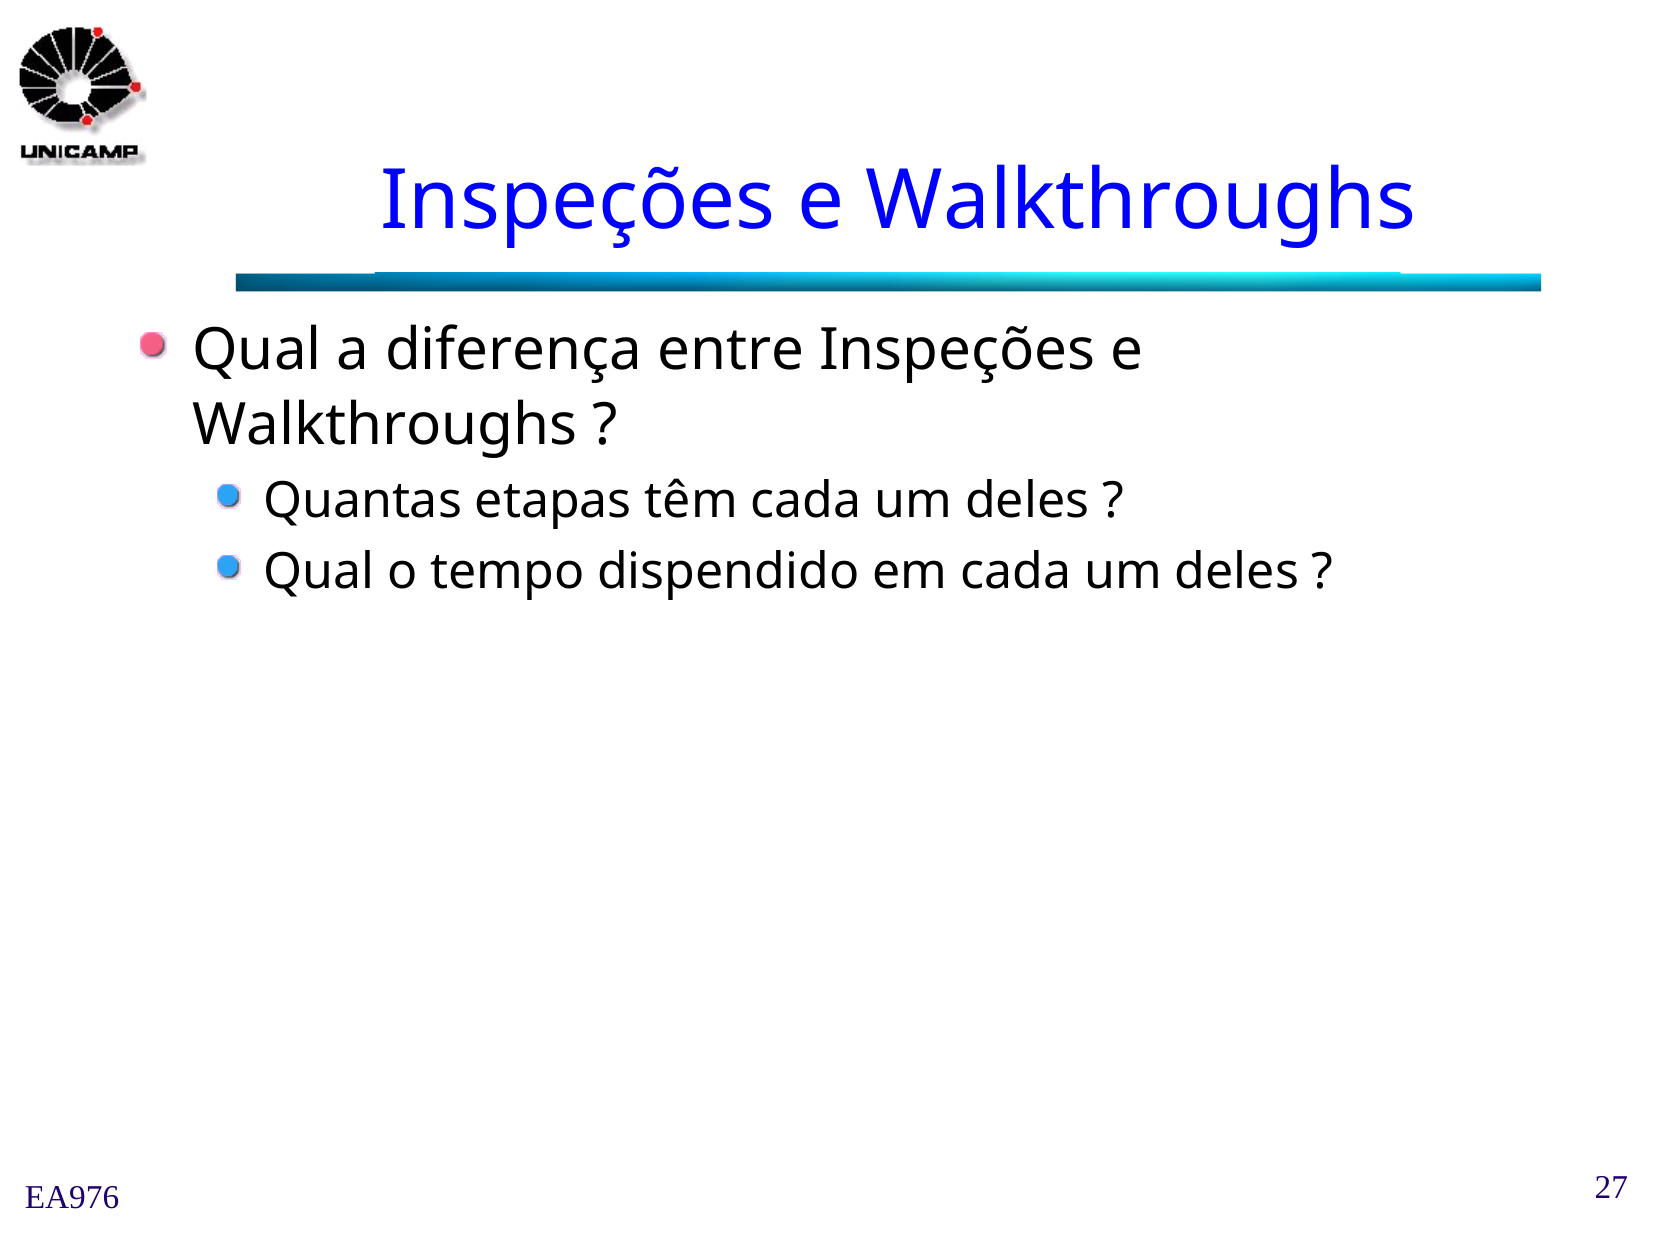

# Inspeções e Walkthroughs
Qual a diferença entre Inspeções e Walkthroughs ?
Quantas etapas têm cada um deles ?
Qual o tempo dispendido em cada um deles ?
27